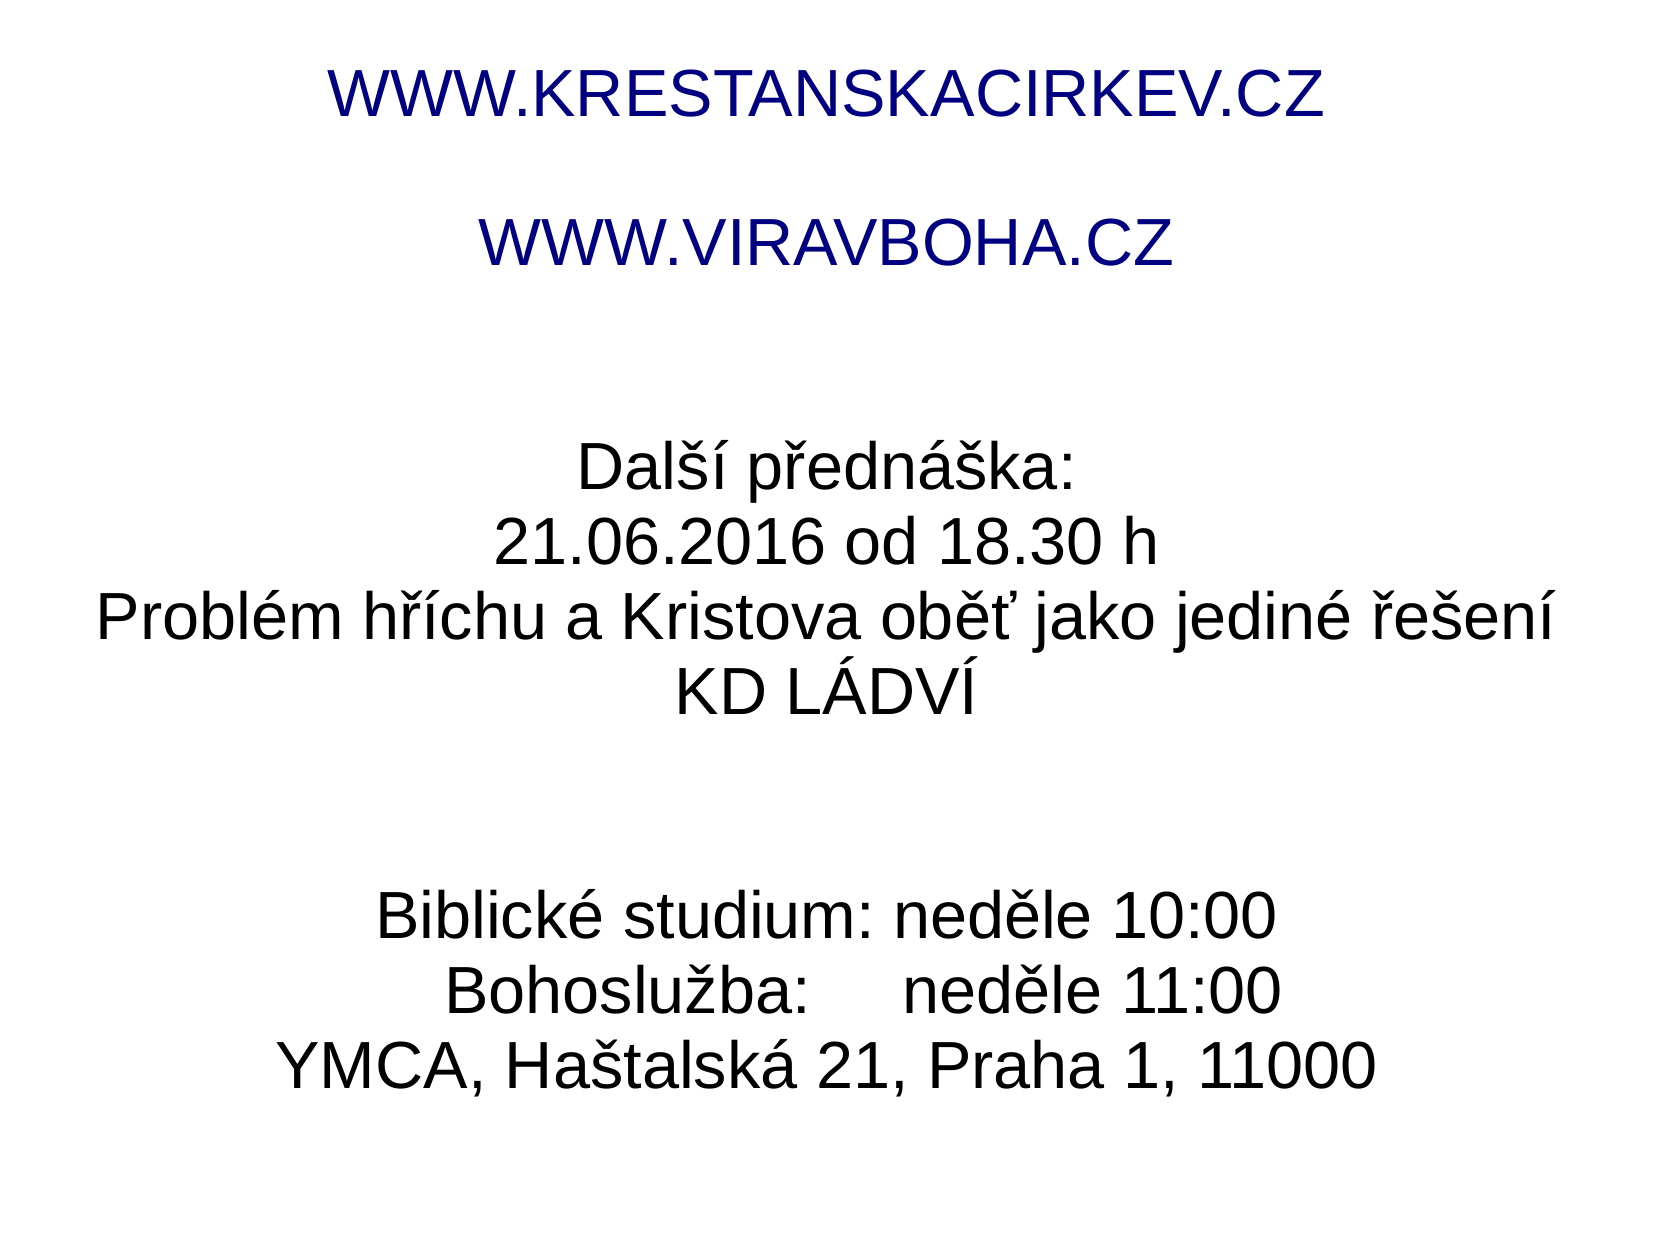

# WWW.KRESTANSKACIRKEV.CZ
WWW.VIRAVBOHA.CZ
Další přednáška:
21.06.2016 od 18.30 h
Problém hříchu a Kristova oběť jako jediné řešení
KD LÁDVÍ
 Biblické studium: neděle 10:00
 Bohoslužba: neděle 11:00
YMCA, Haštalská 21, Praha 1, 11000